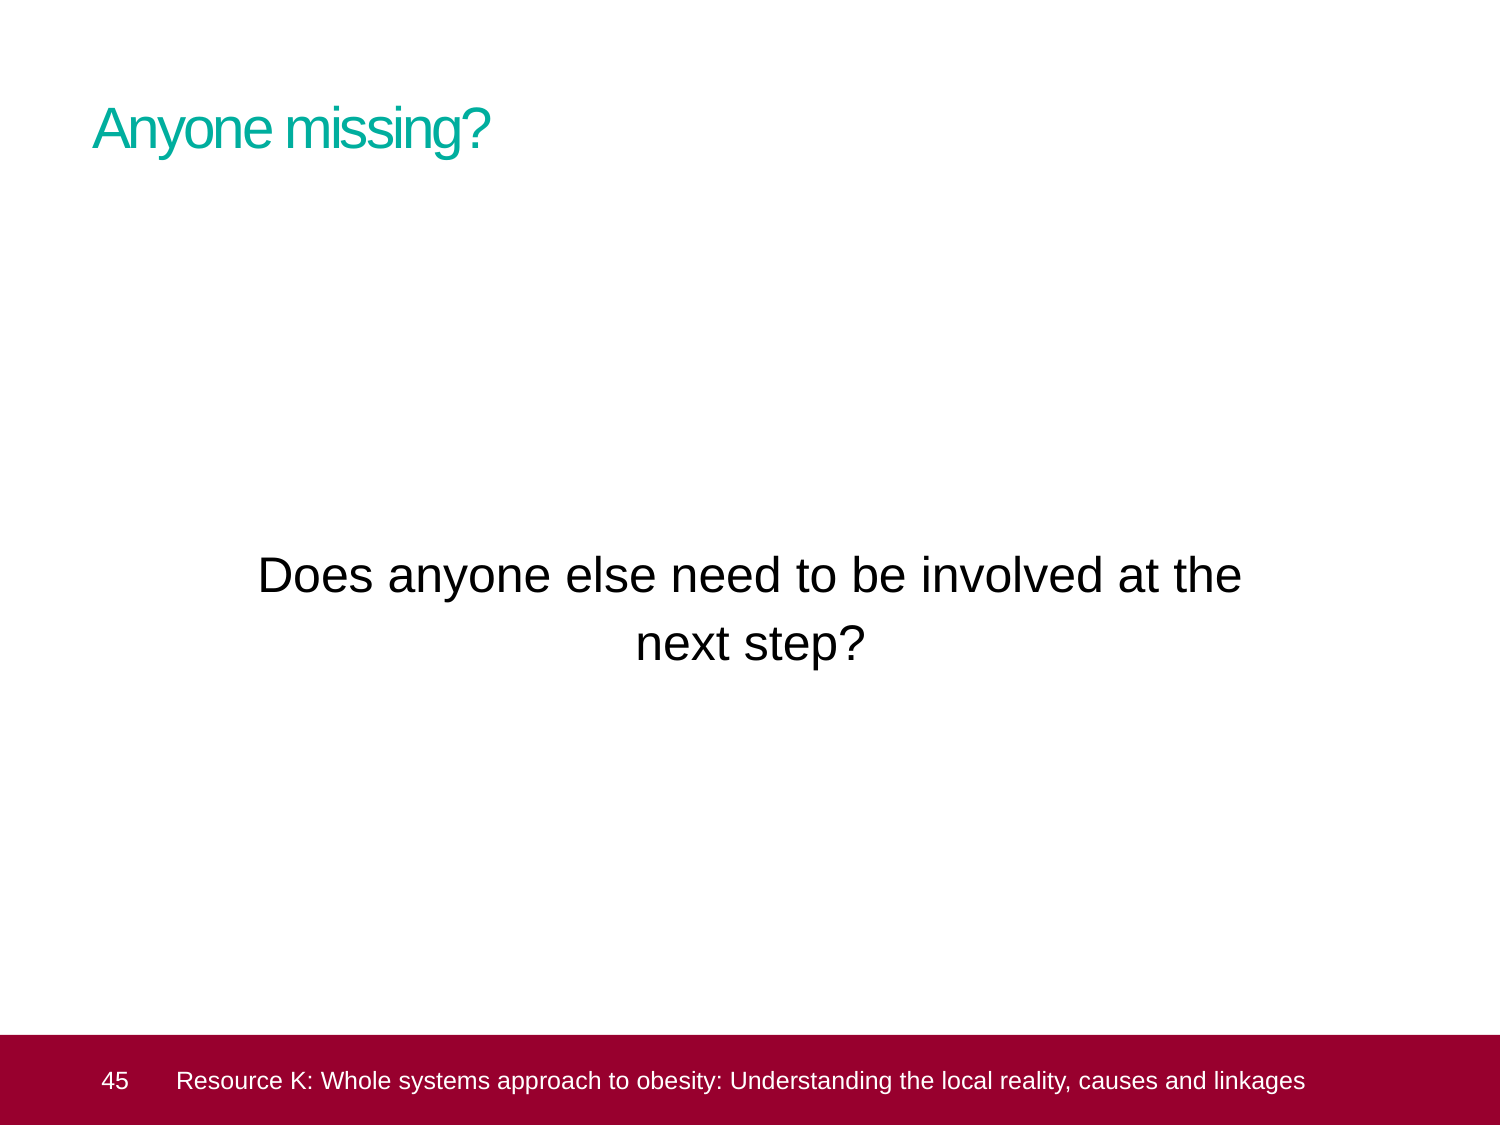

# Anyone missing?
Does anyone else need to be involved at the next step?
 44
Resource K: Whole systems approach to obesity: Understanding the local reality, causes and linkages